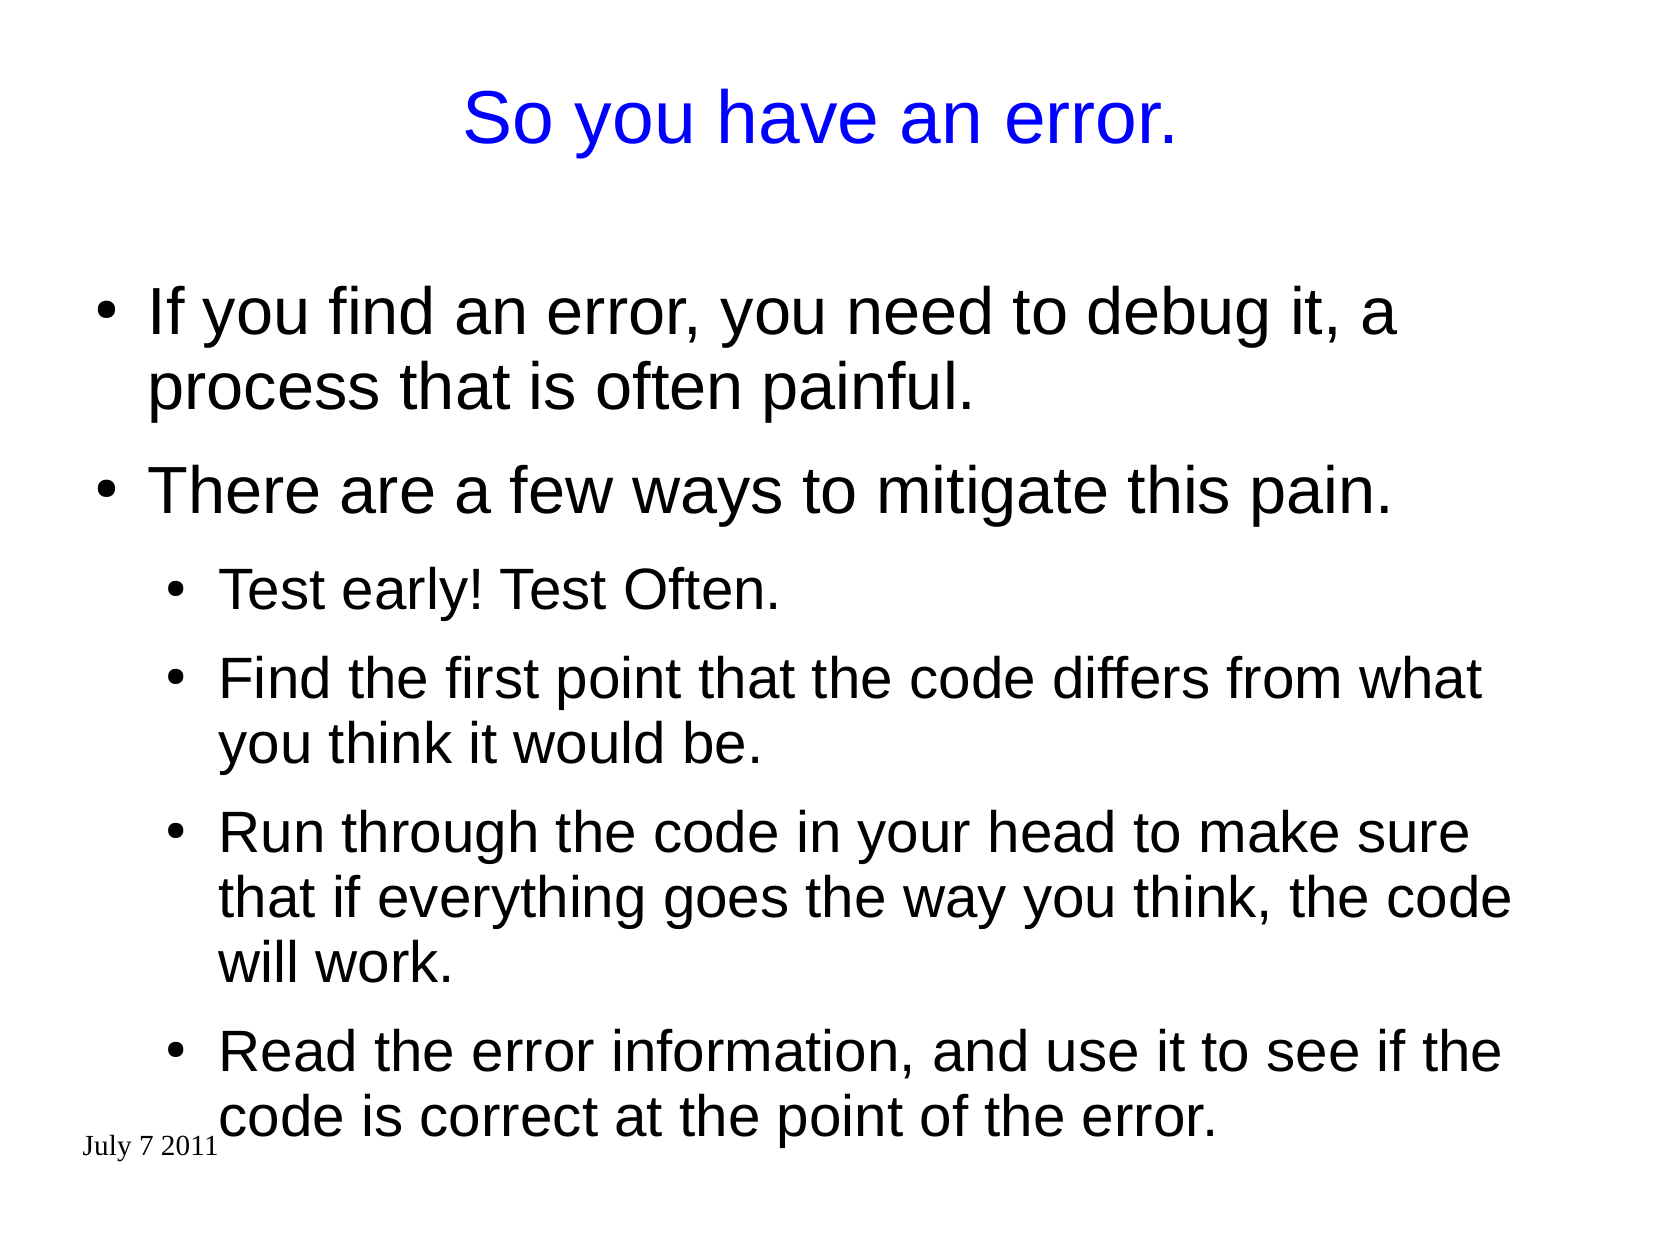

# So you have an error.
If you find an error, you need to debug it, a process that is often painful.
There are a few ways to mitigate this pain.
Test early! Test Often.
Find the first point that the code differs from what you think it would be.
Run through the code in your head to make sure that if everything goes the way you think, the code will work.
Read the error information, and use it to see if the code is correct at the point of the error.
July 7 2011